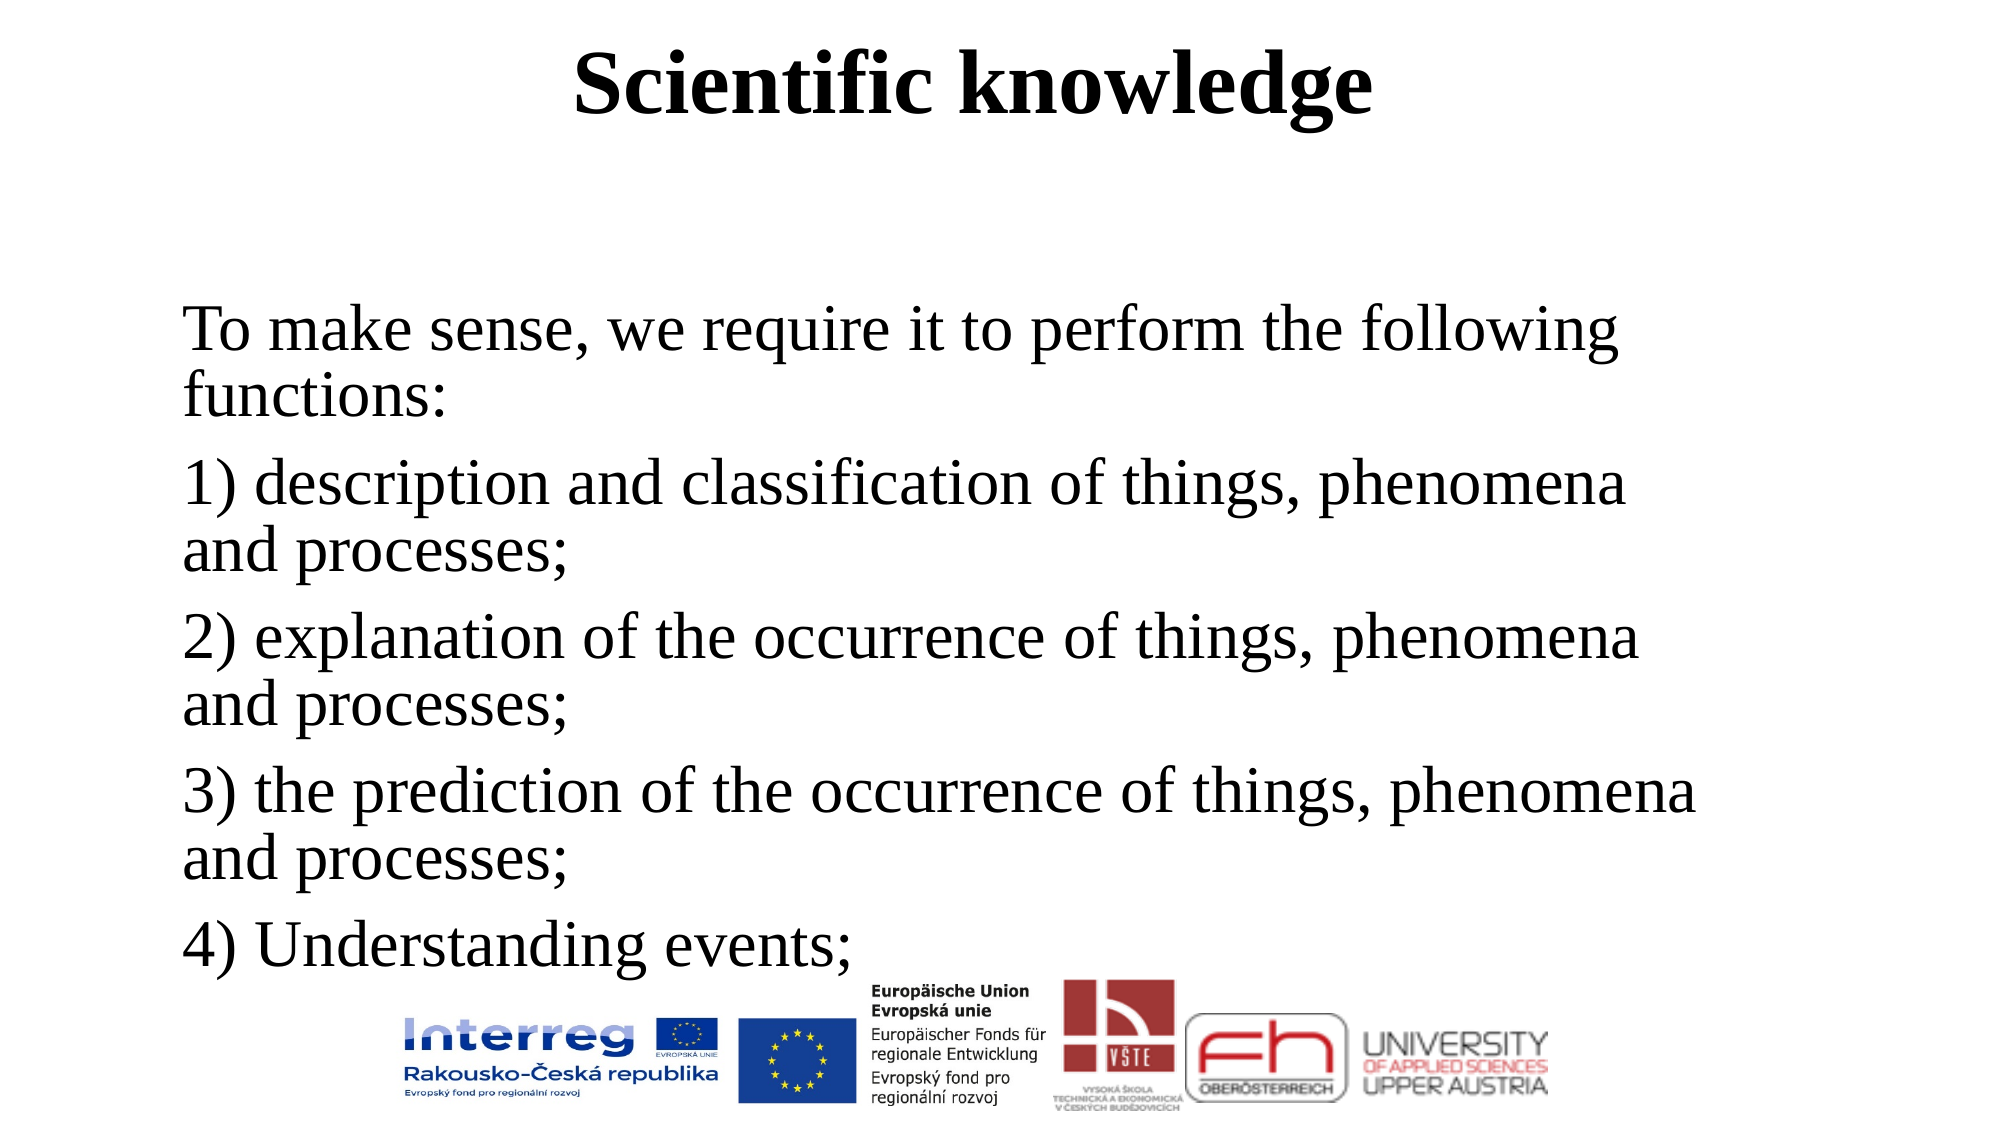

# Scientific knowledge
To make sense, we require it to perform the following functions:
1) description and classification of things, phenomena and processes;
2) explanation of the occurrence of things, phenomena and processes;
3) the prediction of the occurrence of things, phenomena and processes;
4) Understanding events;